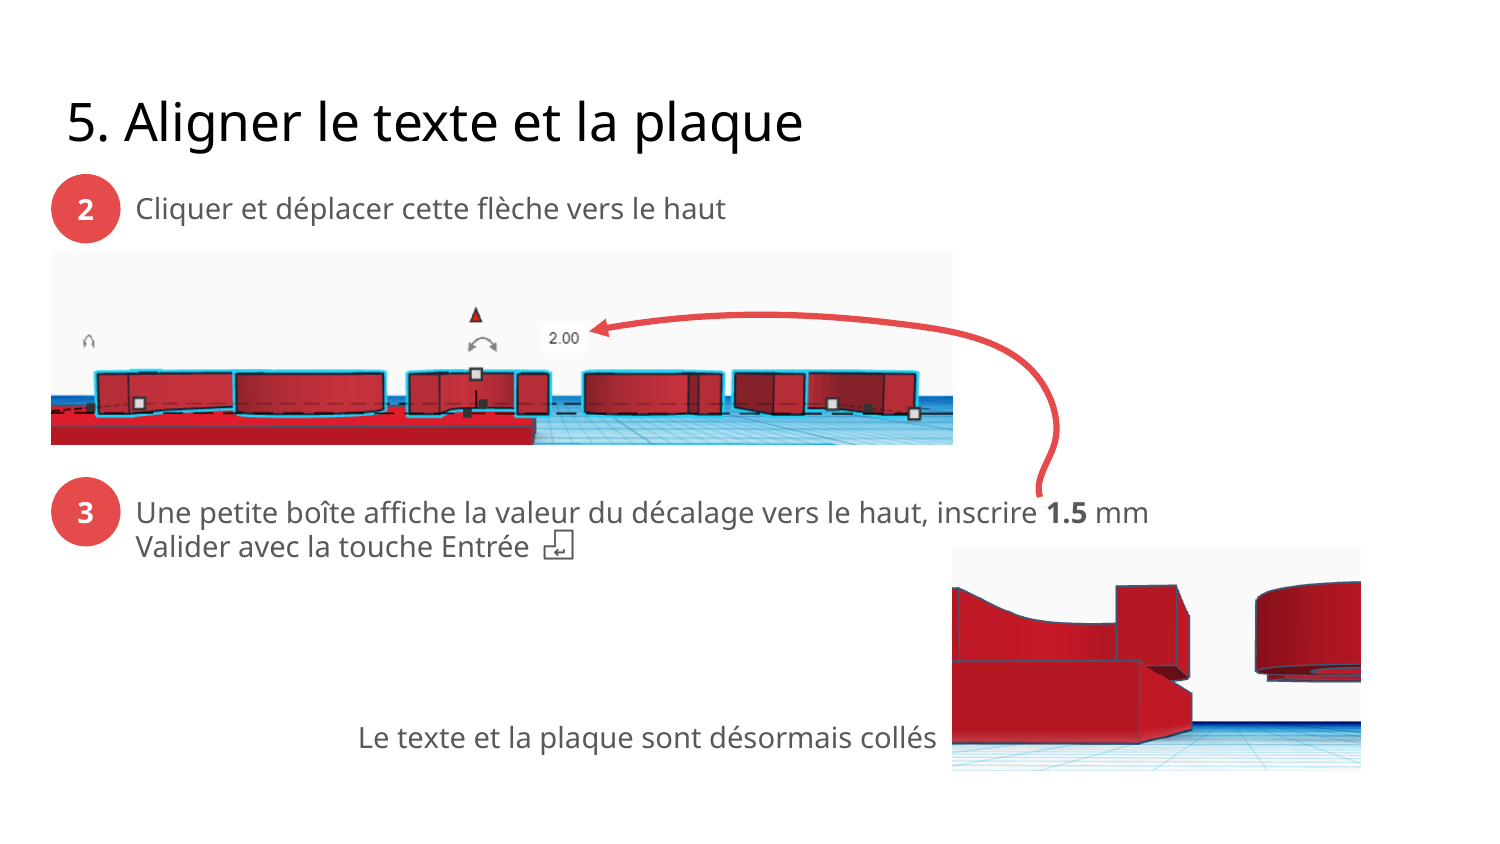

# 5. Aligner le texte et la plaque
2
Cliquer et déplacer cette flèche vers le haut
3
Une petite boîte affiche la valeur du décalage vers le haut, inscrire 1.5 mm
Valider avec la touche Entrée
Le texte et la plaque sont désormais collés